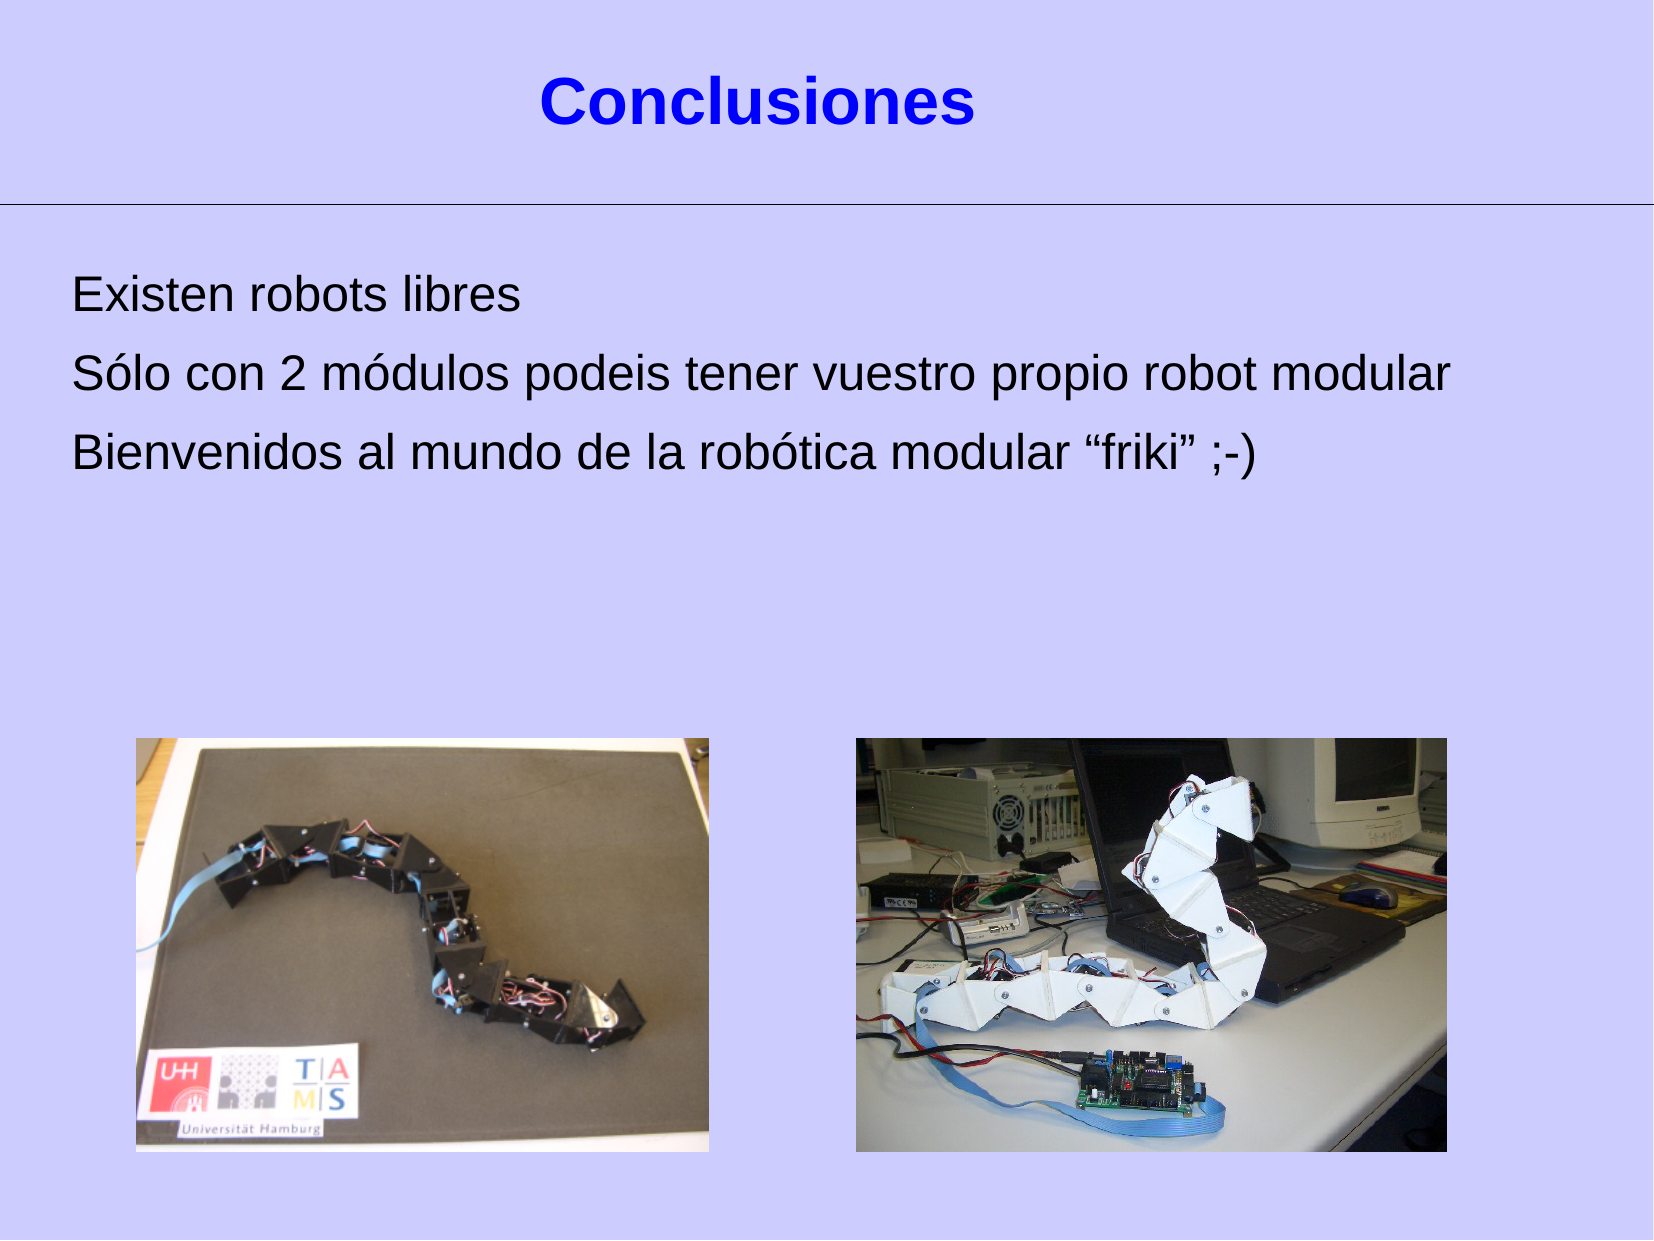

# Conclusiones
 Existen robots libres
 Sólo con 2 módulos podeis tener vuestro propio robot modular
 Bienvenidos al mundo de la robótica modular “friki” ;-)